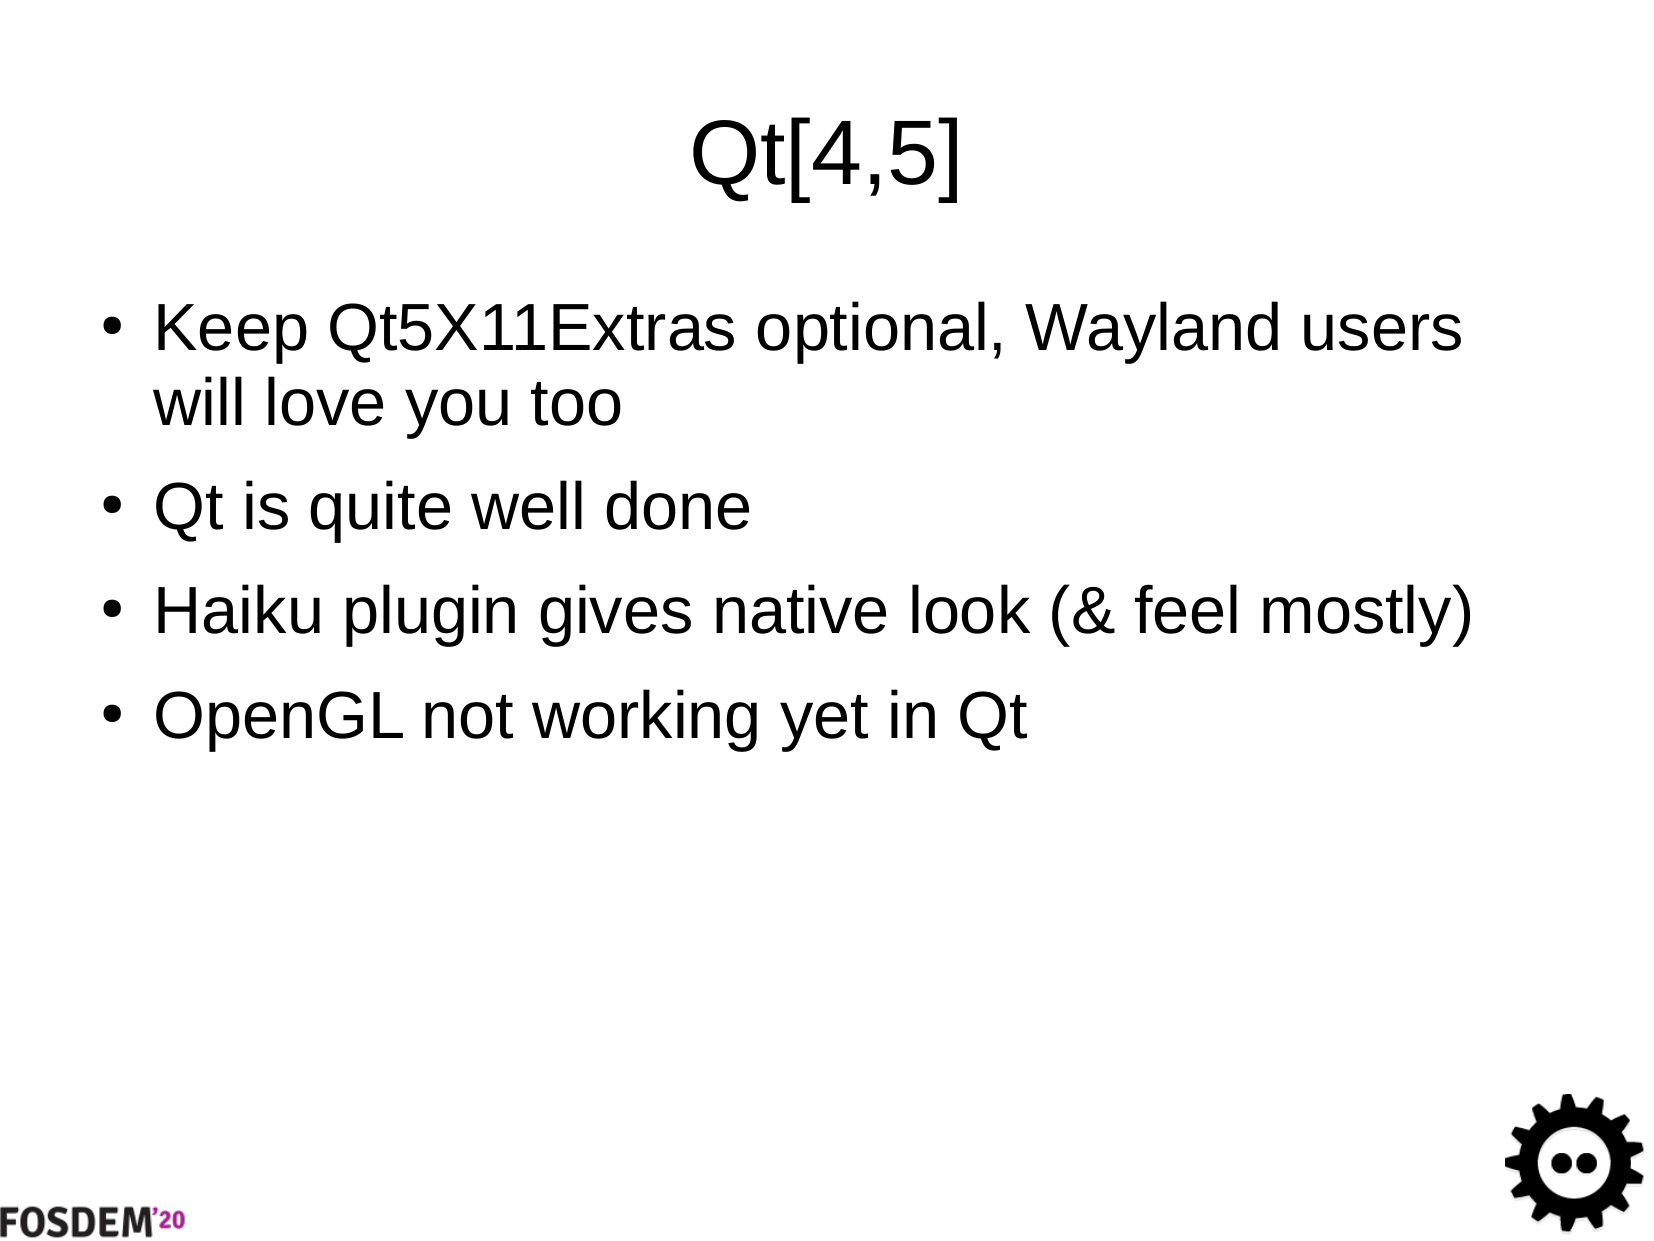

# Qt[4,5]
Keep Qt5X11Extras optional, Wayland users will love you too
Qt is quite well done
Haiku plugin gives native look (& feel mostly)
OpenGL not working yet in Qt